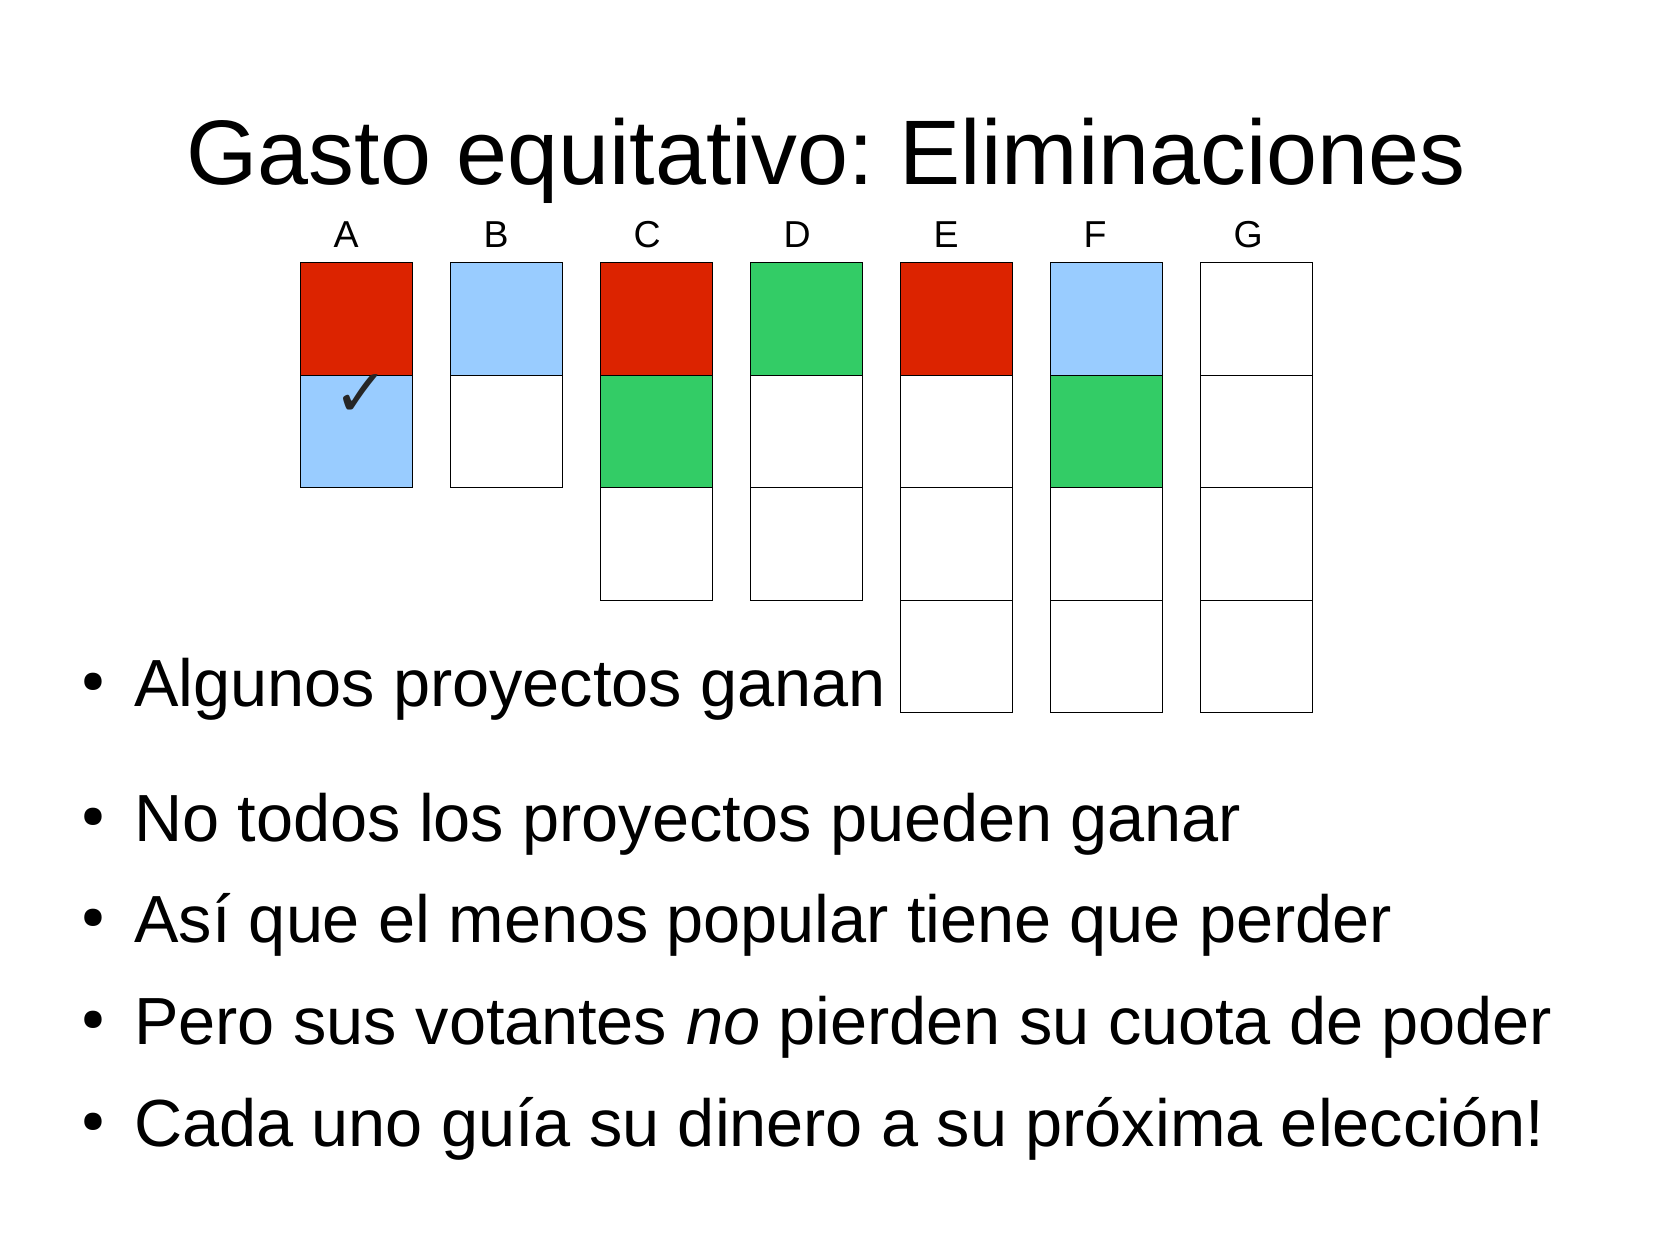

Gasto equitativo: Eliminaciones
C
D
G
A
B
E
F
✓
# Algunos proyectos ganan
No todos los proyectos pueden ganar
Así que el menos popular tiene que perder
Pero sus votantes no pierden su cuota de poder
Cada uno guía su dinero a su próxima elección!